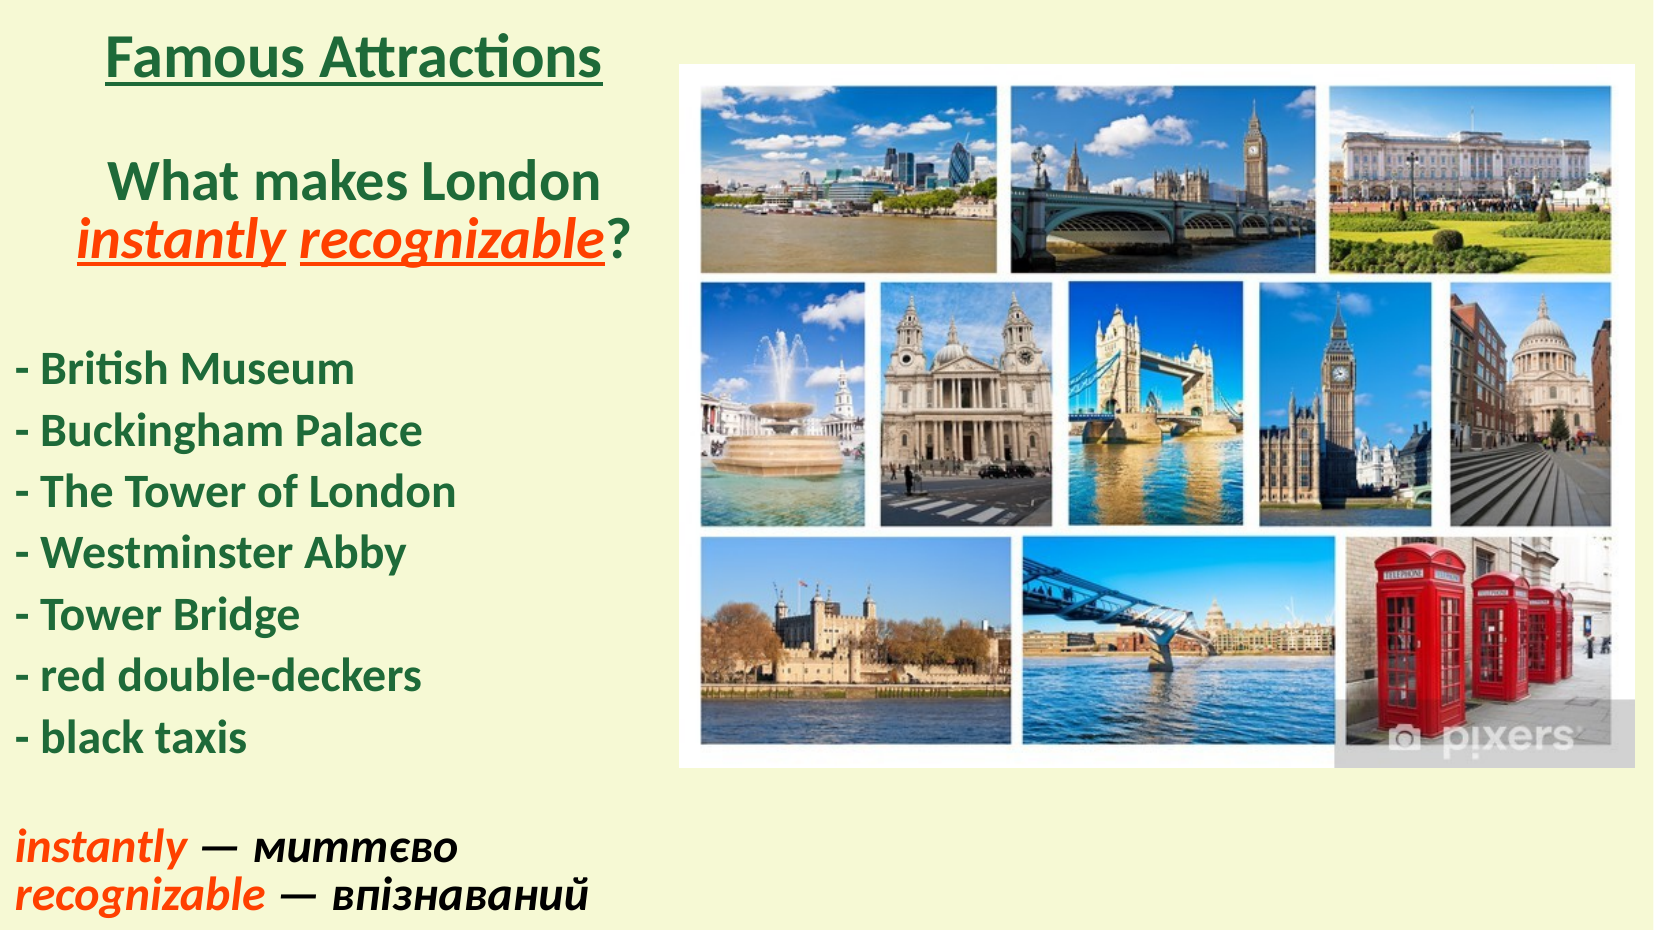

Famous Attractions
What makes London instantly recognizable?
- British Museum
- Buckingham Palace
- The Tower of London
- Westminster Abby
- Tower Bridge
- red double-deckers
- black taxis
instantly — миттєво
recognizable — впізнаваний